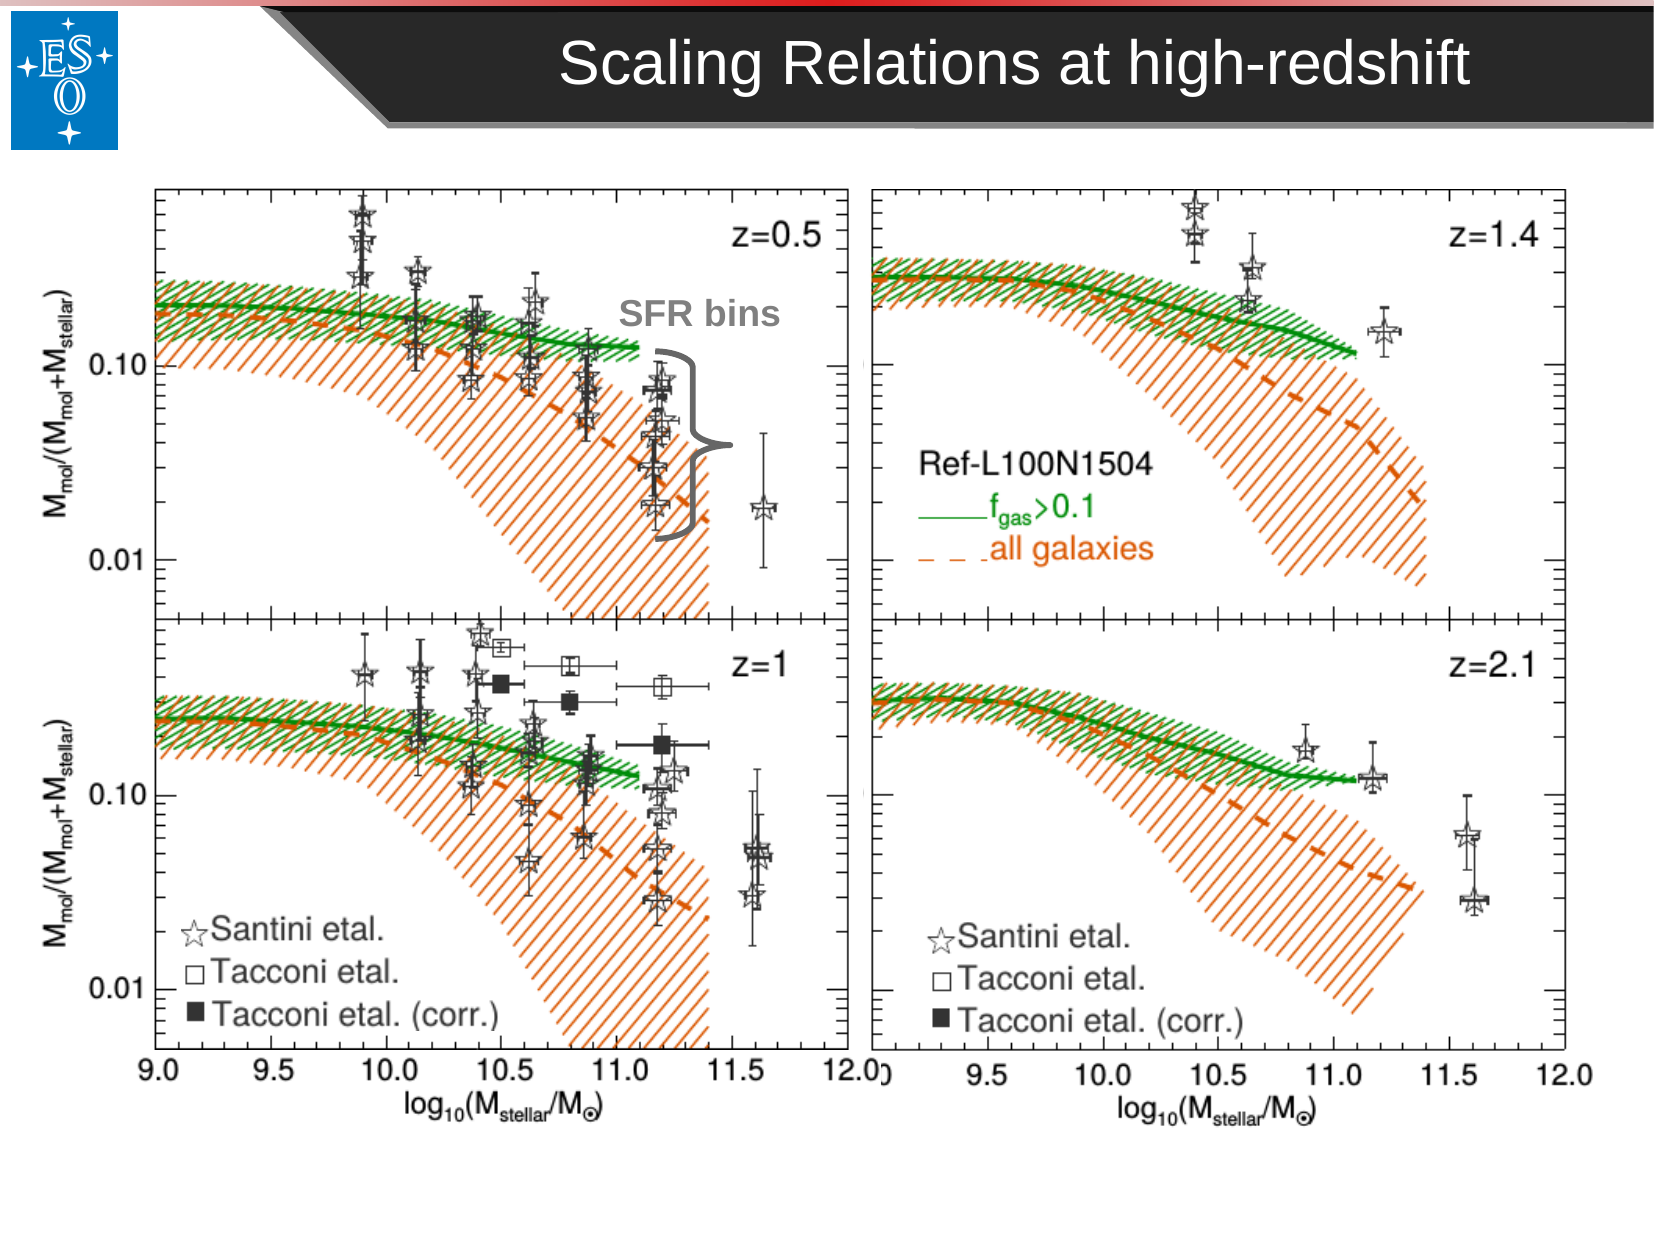

# Scaling Relations at high-redshift
SFR bins